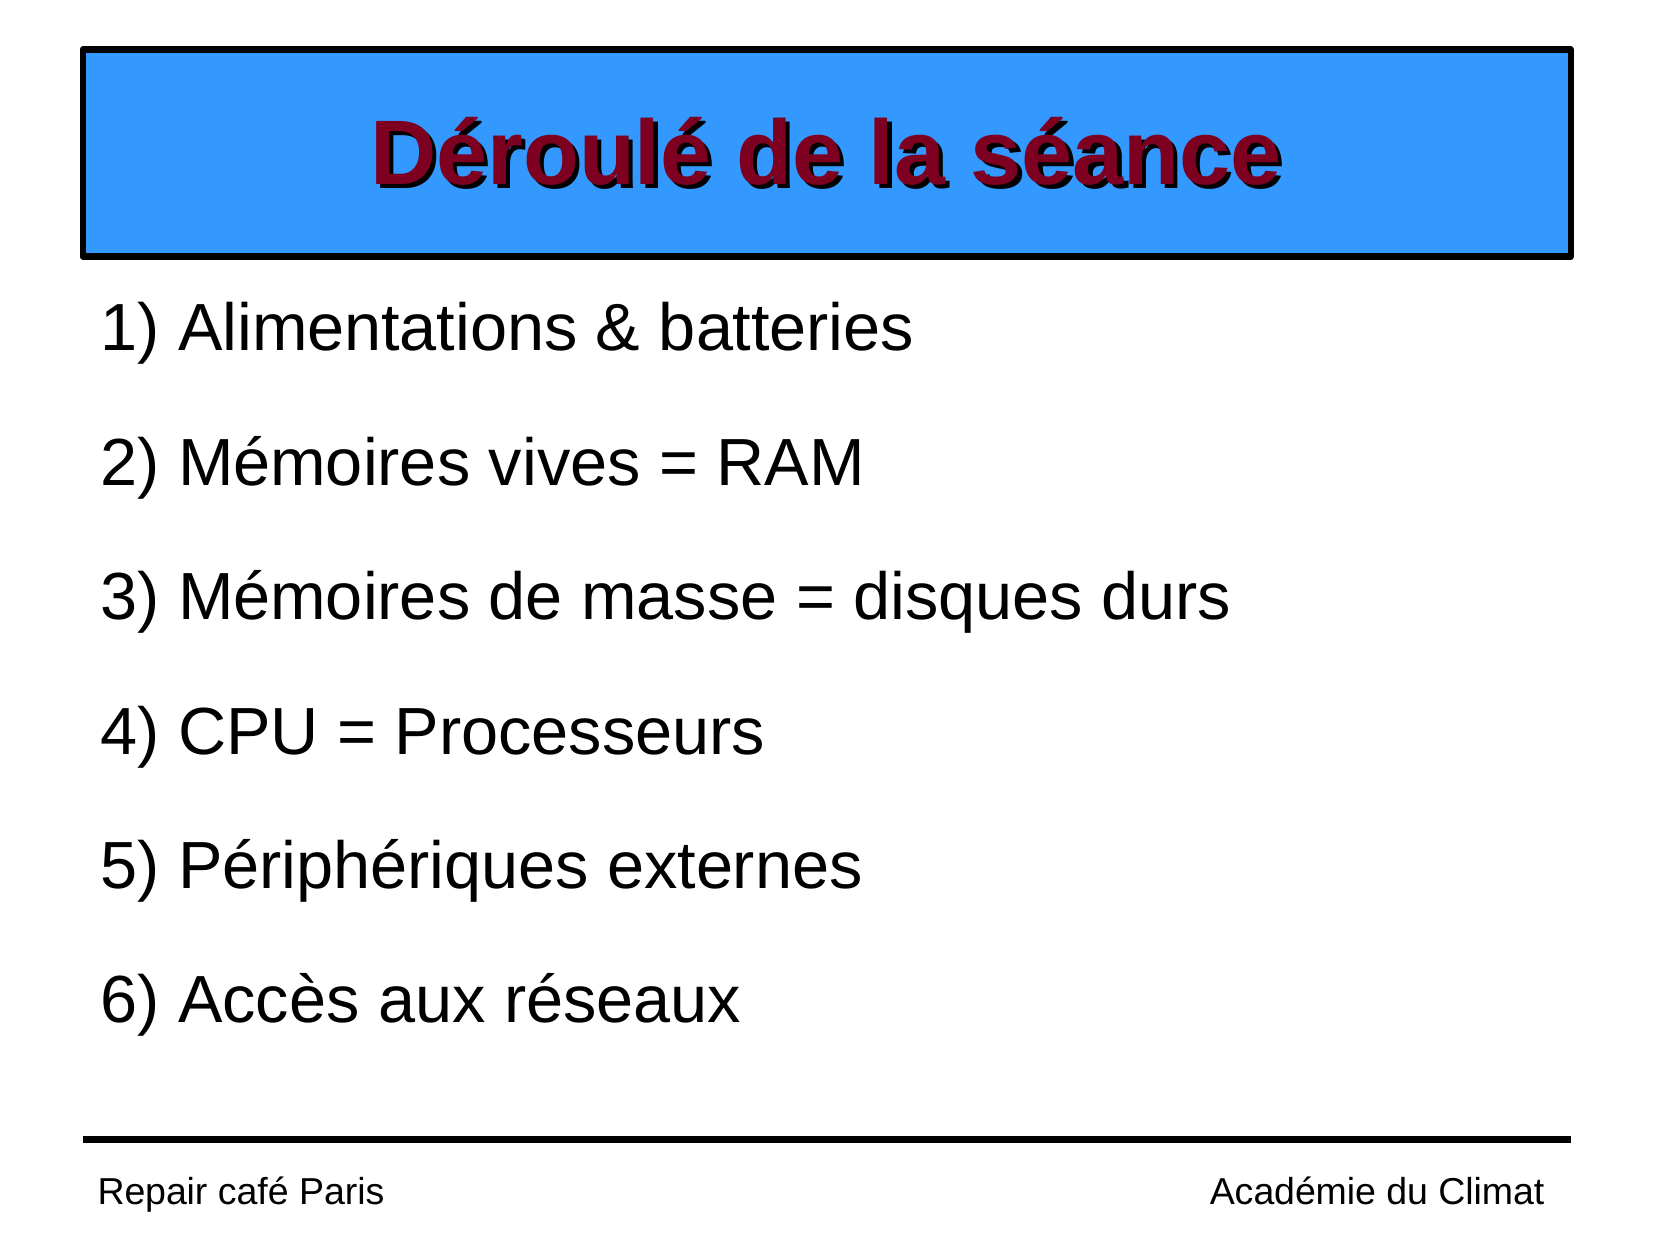

# Déroulé de la séance
 Alimentations & batteries
 Mémoires vives = RAM
 Mémoires de masse = disques durs
 CPU = Processeurs
 Périphériques externes
 Accès aux réseaux
Repair café Paris	Académie du Climat